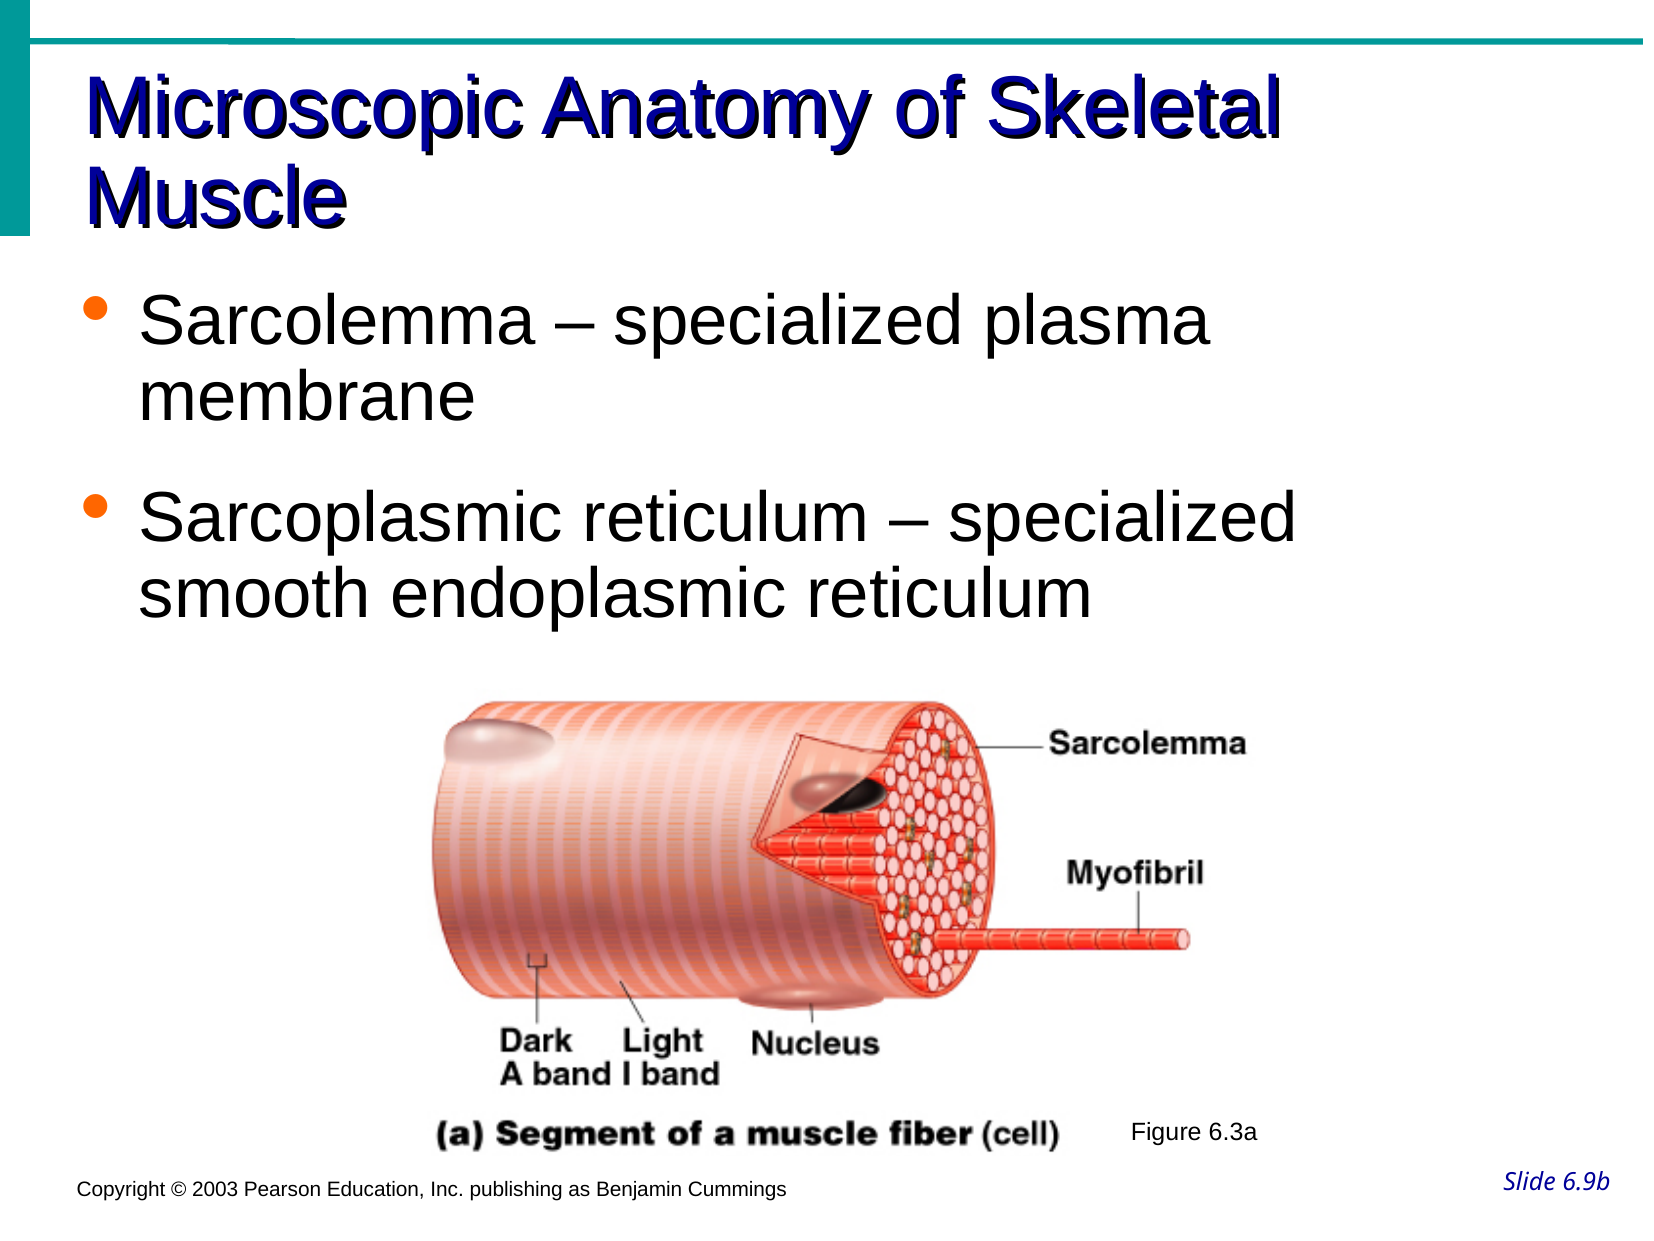

# Microscopic Anatomy of Skeletal Muscle
Sarcolemma – specialized plasma membrane
Sarcoplasmic reticulum – specialized smooth endoplasmic reticulum
Figure 6.3a
Slide 6.9b
Copyright © 2003 Pearson Education, Inc. publishing as Benjamin Cummings